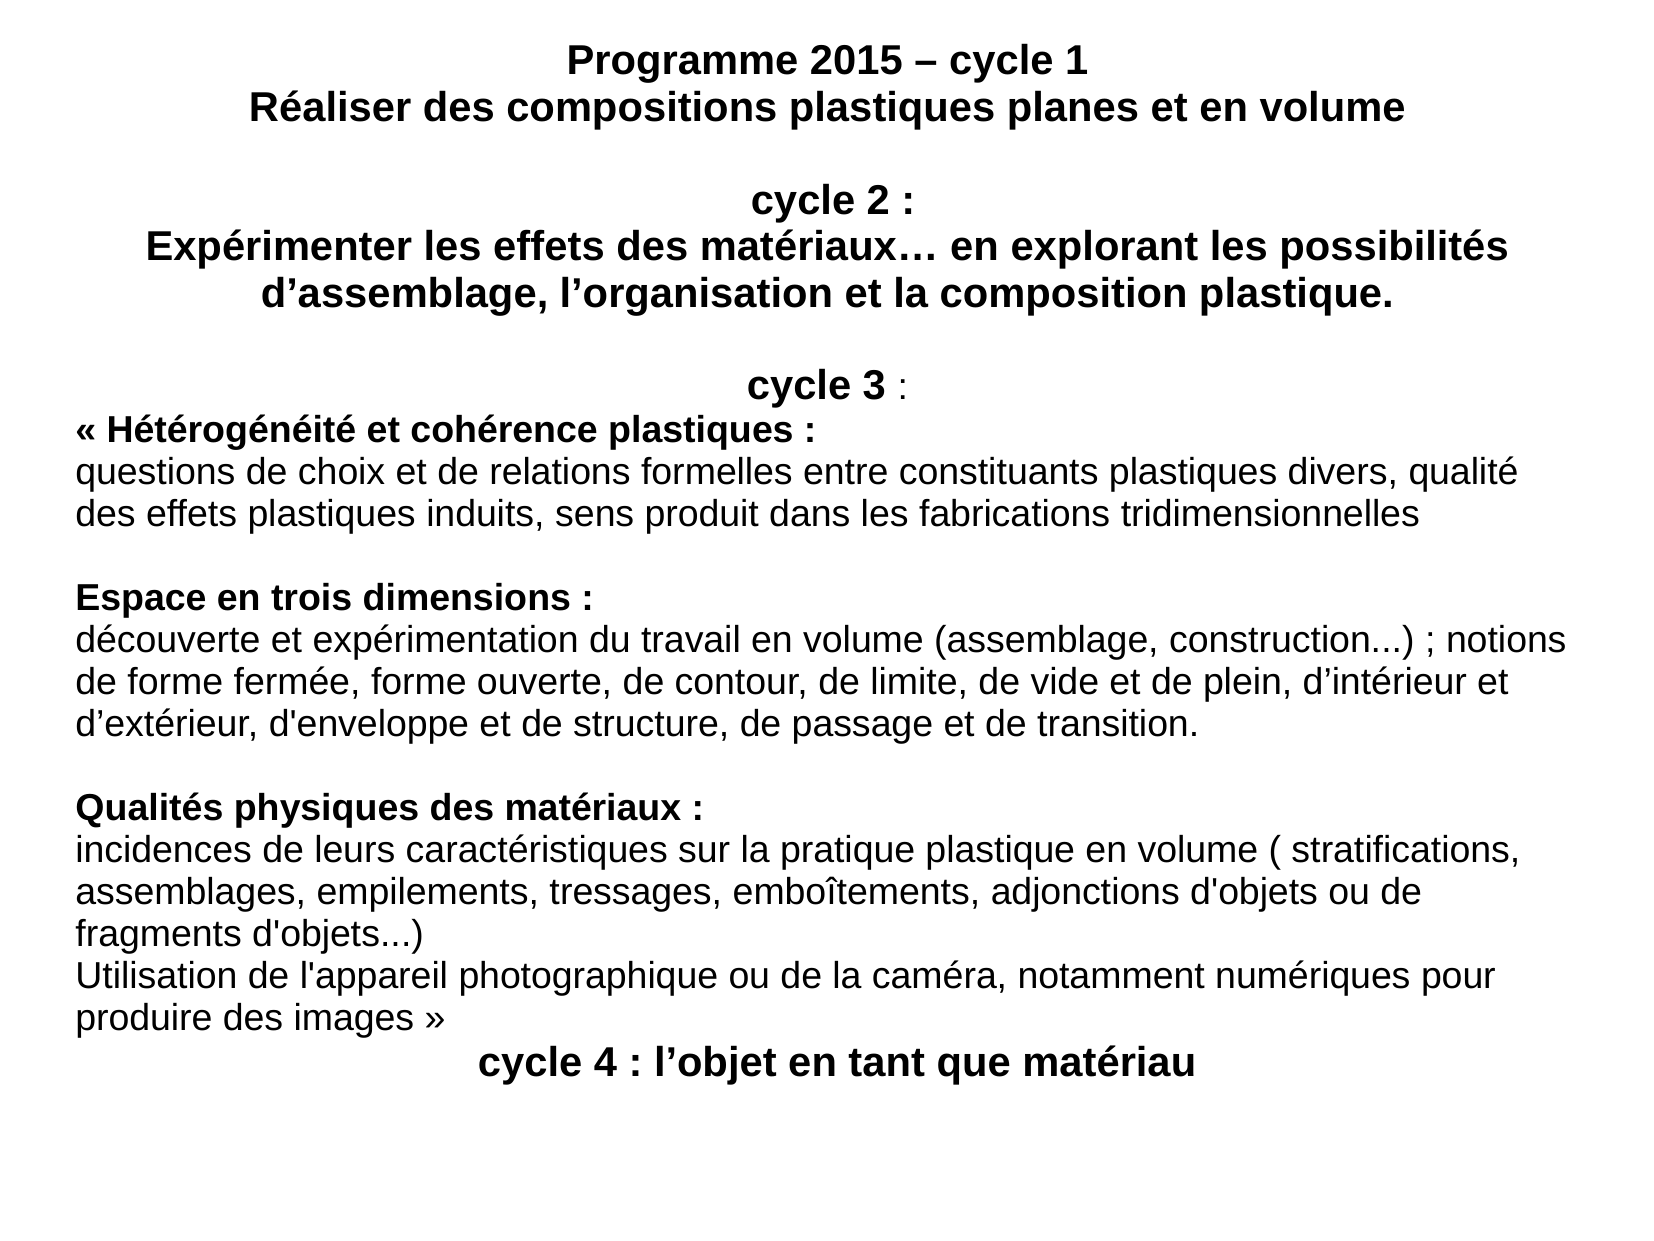

Programme 2015 – cycle 1
Réaliser des compositions plastiques planes et en volume
 cycle 2 :
Expérimenter les effets des matériaux… en explorant les possibilités d’assemblage, l’organisation et la composition plastique.
cycle 3 :
« Hétérogénéité et cohérence plastiques :
questions de choix et de relations formelles entre constituants plastiques divers, qualité des effets plastiques induits, sens produit dans les fabrications tridimensionnelles
Espace en trois dimensions :
découverte et expérimentation du travail en volume (assemblage, construction...) ; notions de forme fermée, forme ouverte, de contour, de limite, de vide et de plein, d’intérieur et d’extérieur, d'enveloppe et de structure, de passage et de transition.
Qualités physiques des matériaux :
incidences de leurs caractéristiques sur la pratique plastique en volume ( stratifications, assemblages, empilements, tressages, emboîtements, adjonctions d'objets ou de fragments d'objets...)
Utilisation de l'appareil photographique ou de la caméra, notamment numériques pour produire des images »
 cycle 4 : l’objet en tant que matériau